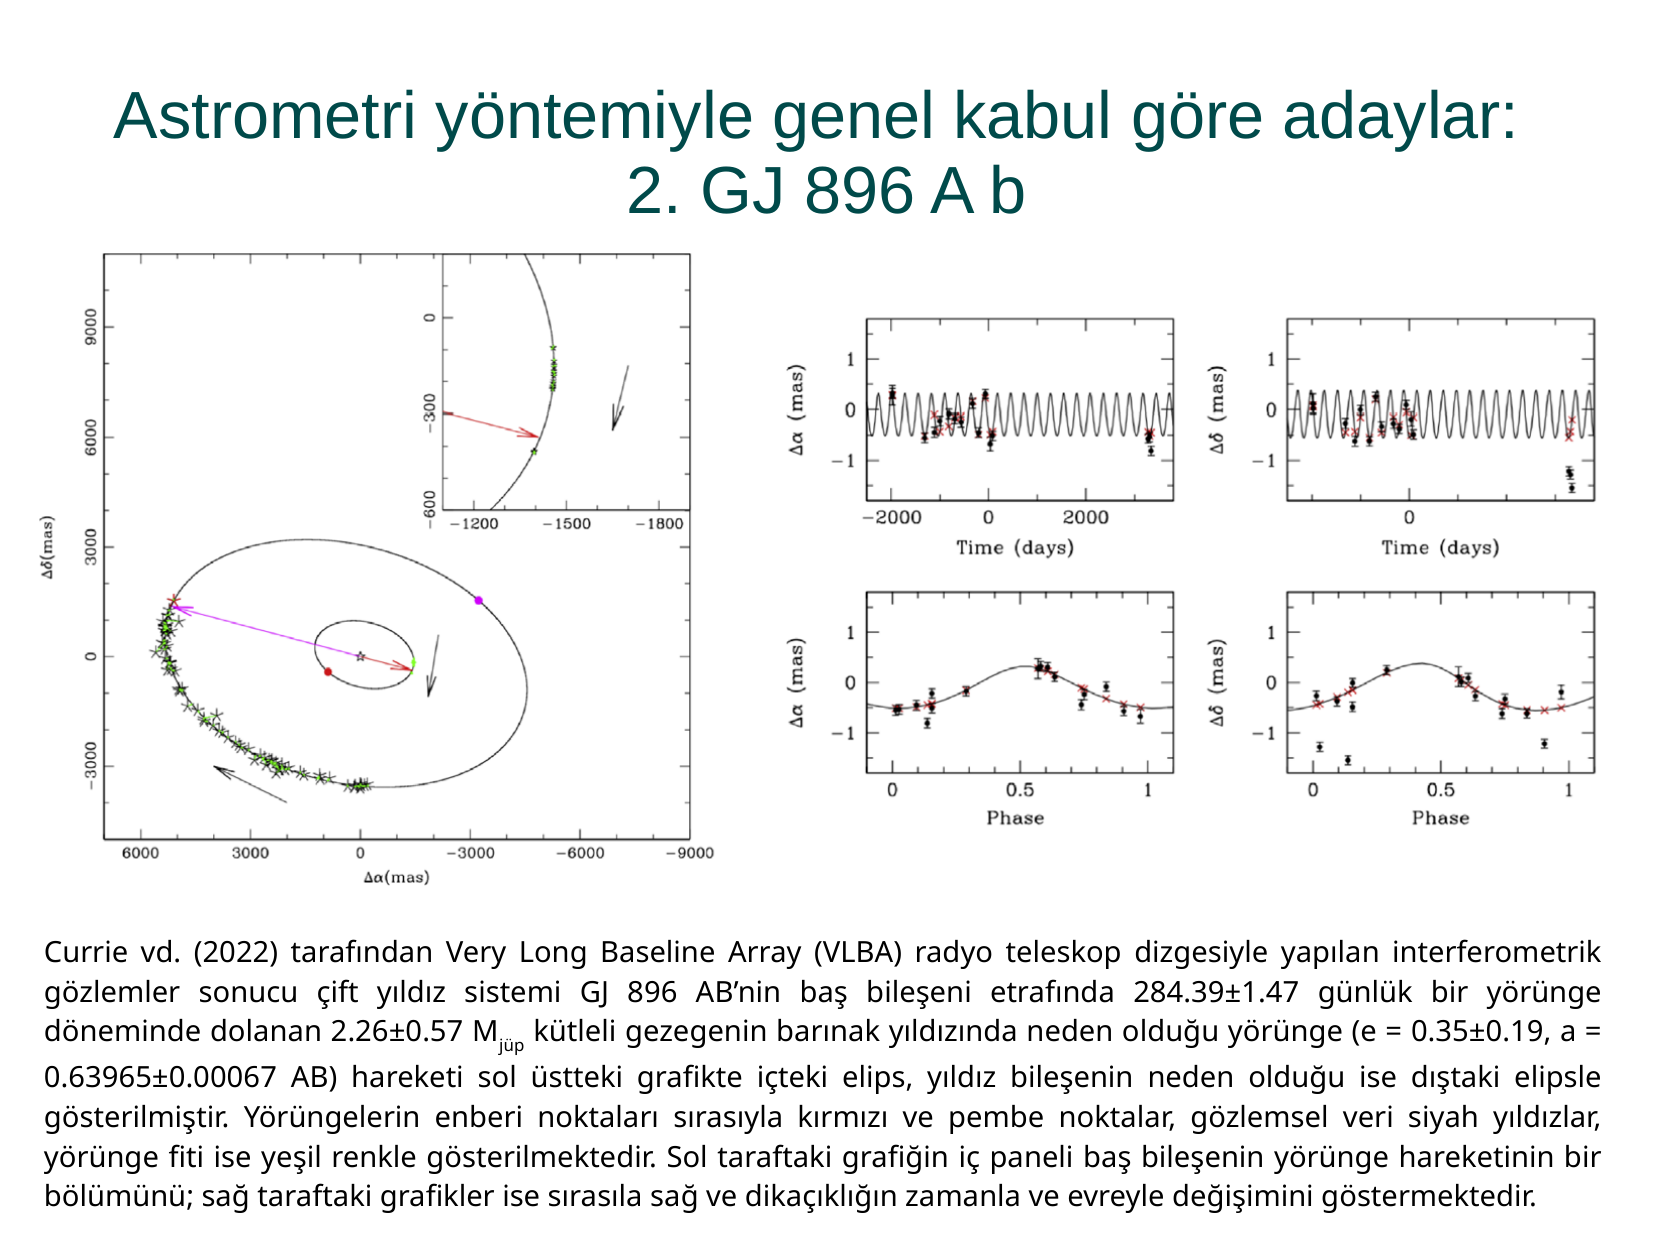

# Astrometri yöntemiyle genel kabul göre adaylar: 2. GJ 896 A b
Currie vd. (2022) tarafından Very Long Baseline Array (VLBA) radyo teleskop dizgesiyle yapılan interferometrik gözlemler sonucu çift yıldız sistemi GJ 896 AB’nin baş bileşeni etrafında 284.39±1.47 günlük bir yörünge döneminde dolanan 2.26±0.57 Mjüp kütleli gezegenin barınak yıldızında neden olduğu yörünge (e = 0.35±0.19, a = 0.63965±0.00067 AB) hareketi sol üstteki grafikte içteki elips, yıldız bileşenin neden olduğu ise dıştaki elipsle gösterilmiştir. Yörüngelerin enberi noktaları sırasıyla kırmızı ve pembe noktalar, gözlemsel veri siyah yıldızlar, yörünge fiti ise yeşil renkle gösterilmektedir. Sol taraftaki grafiğin iç paneli baş bileşenin yörünge hareketinin bir bölümünü; sağ taraftaki grafikler ise sırasıla sağ ve dikaçıklığın zamanla ve evreyle değişimini göstermektedir.